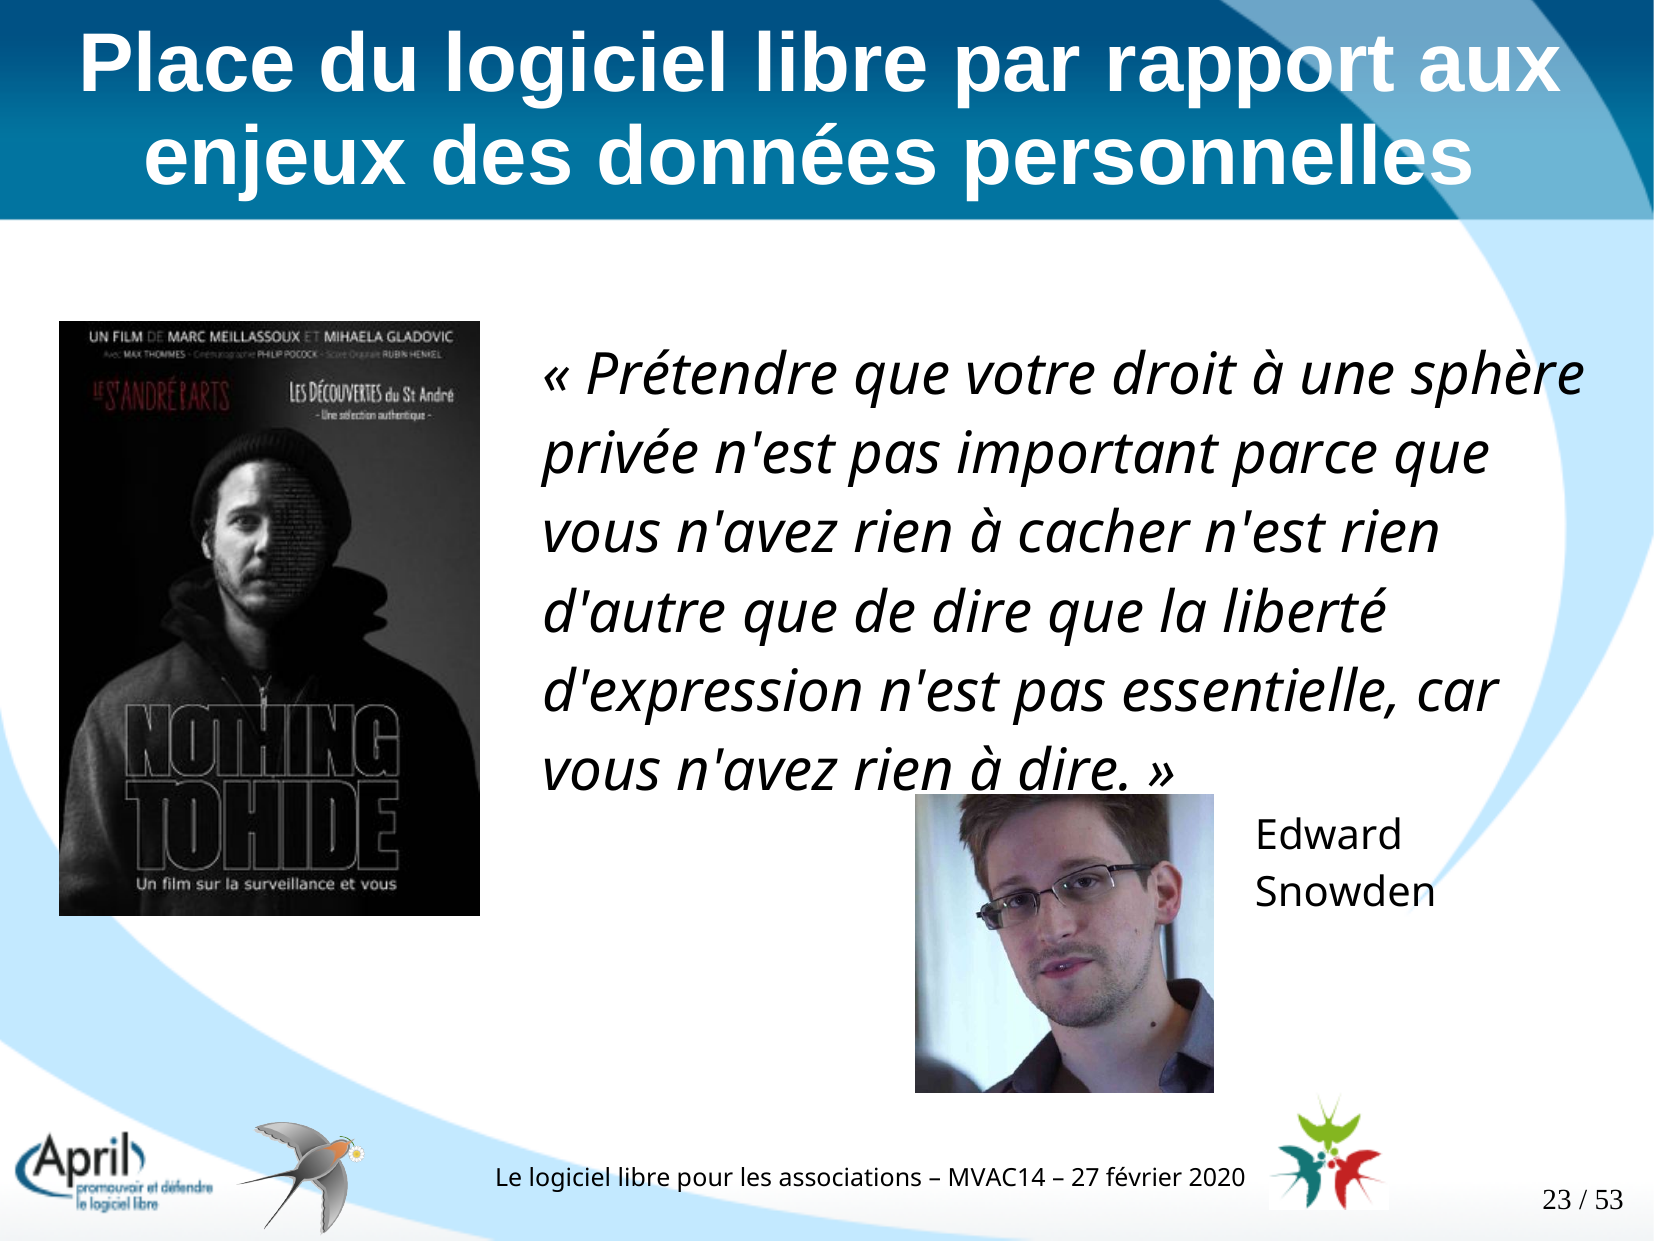

# Place du logiciel libre par rapport aux enjeux des données personnelles
« Prétendre que votre droit à une sphère privée n'est pas important parce que vous n'avez rien à cacher n'est rien d'autre que de dire que la liberté d'expression n'est pas essentielle, car vous n'avez rien à dire. »
Edward Snowden
23
POSS 2018